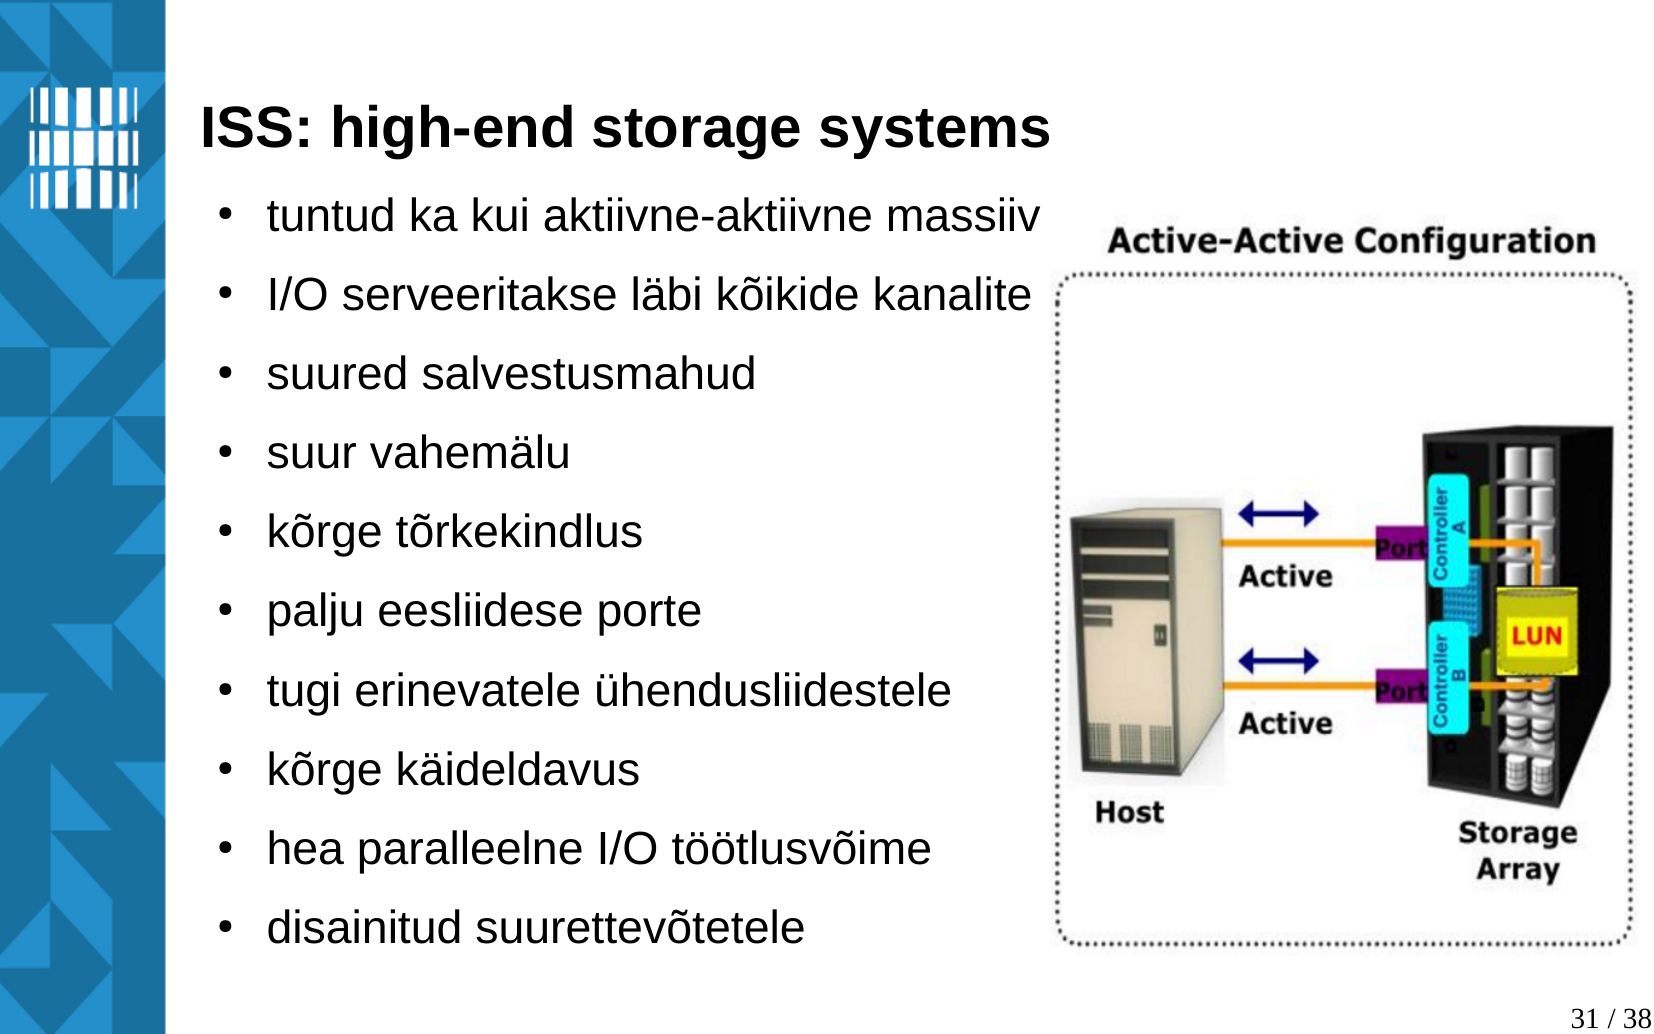

# ISS: high-end storage systems
tuntud ka kui aktiivne-aktiivne massiiv
I/O serveeritakse läbi kõikide kanalite
suured salvestusmahud
suur vahemälu
kõrge tõrkekindlus
palju eesliidese porte
tugi erinevatele ühendusliidestele
kõrge käideldavus
hea paralleelne I/O töötlusvõime
disainitud suurettevõtetele